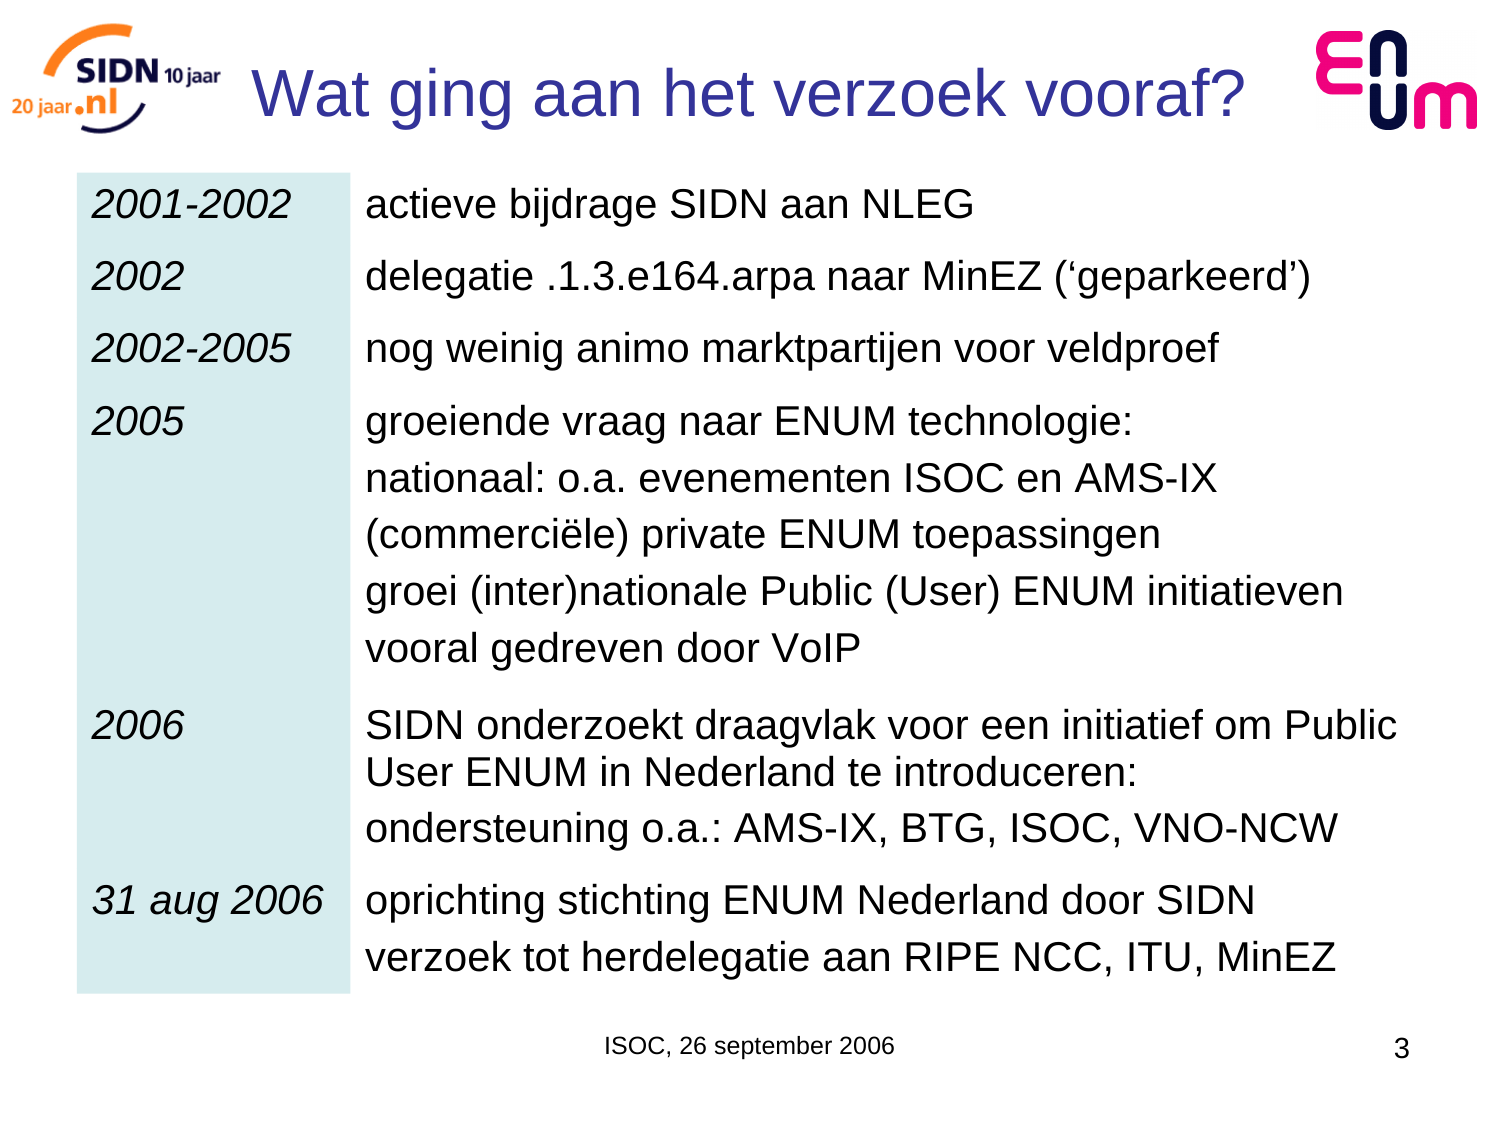

# Wat ging aan het verzoek vooraf?
2001-2002
actieve bijdrage SIDN aan NLEG
2002
delegatie .1.3.e164.arpa naar MinEZ (‘geparkeerd’)
2002-2005
nog weinig animo marktpartijen voor veldproef
2005
groeiende vraag naar ENUM technologie:
nationaal: o.a. evenementen ISOC en AMS-IX
(commerciële) private ENUM toepassingen
groei (inter)nationale Public (User) ENUM initiatieven
vooral gedreven door VoIP
2006
SIDN onderzoekt draagvlak voor een initiatief om Public User ENUM in Nederland te introduceren:
ondersteuning o.a.: AMS-IX, BTG, ISOC, VNO-NCW
31 aug 2006
oprichting stichting ENUM Nederland door SIDN
verzoek tot herdelegatie aan RIPE NCC, ITU, MinEZ
ISOC, 26 september 2006
3